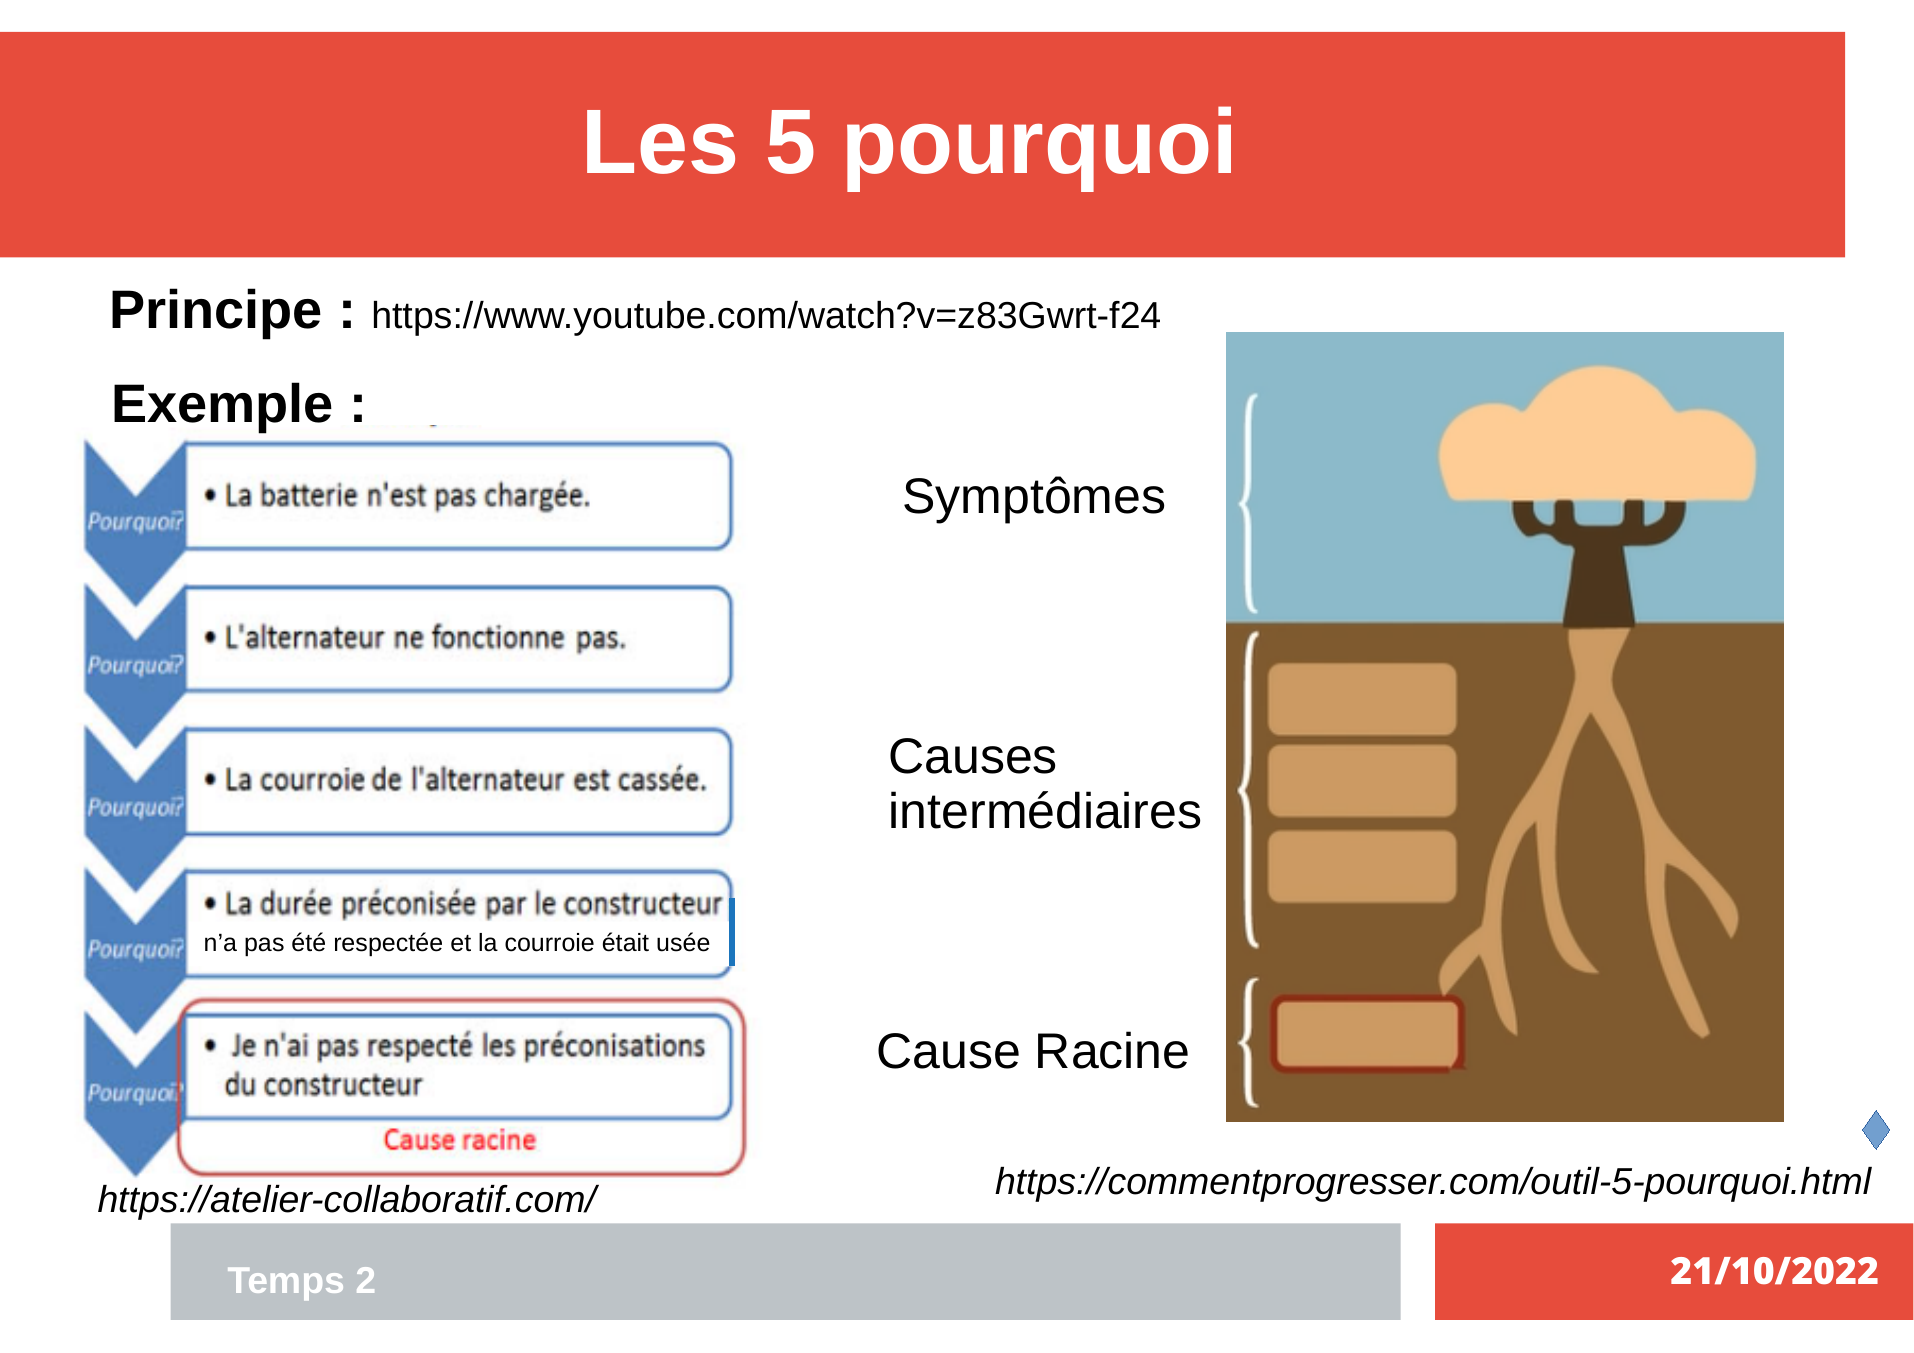

Les 5 pourquoi
Principe : https://www.youtube.com/watch?v=z83Gwrt-f24
Exemple :
Symptômes
Causes intermédiaires
n’a pas été respectée et la courroie était usée
Cause Racine
https://commentprogresser.com/outil-5-pourquoi.html
https://atelier-collaboratif.com/
21/10/2022
Temps 2